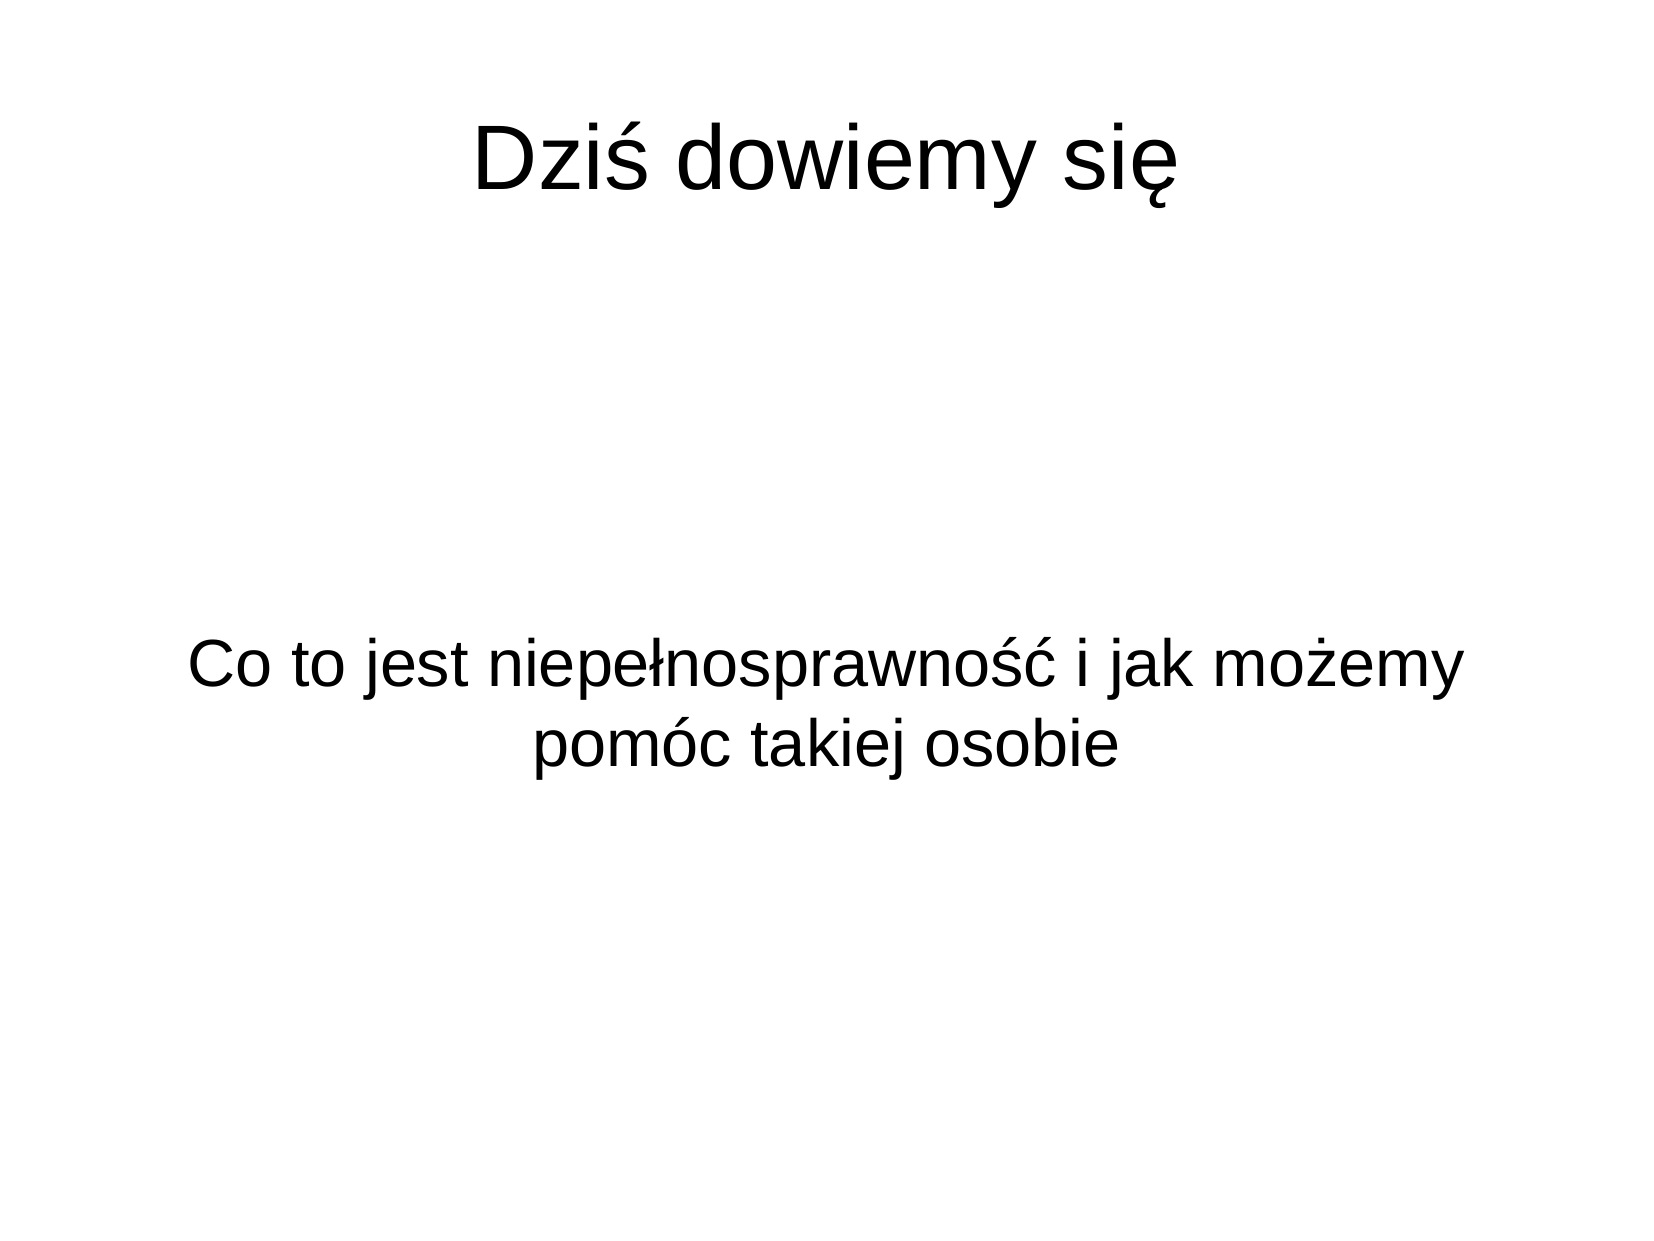

# Dziś dowiemy się
Co to jest niepełnosprawność i jak możemy pomóc takiej osobie